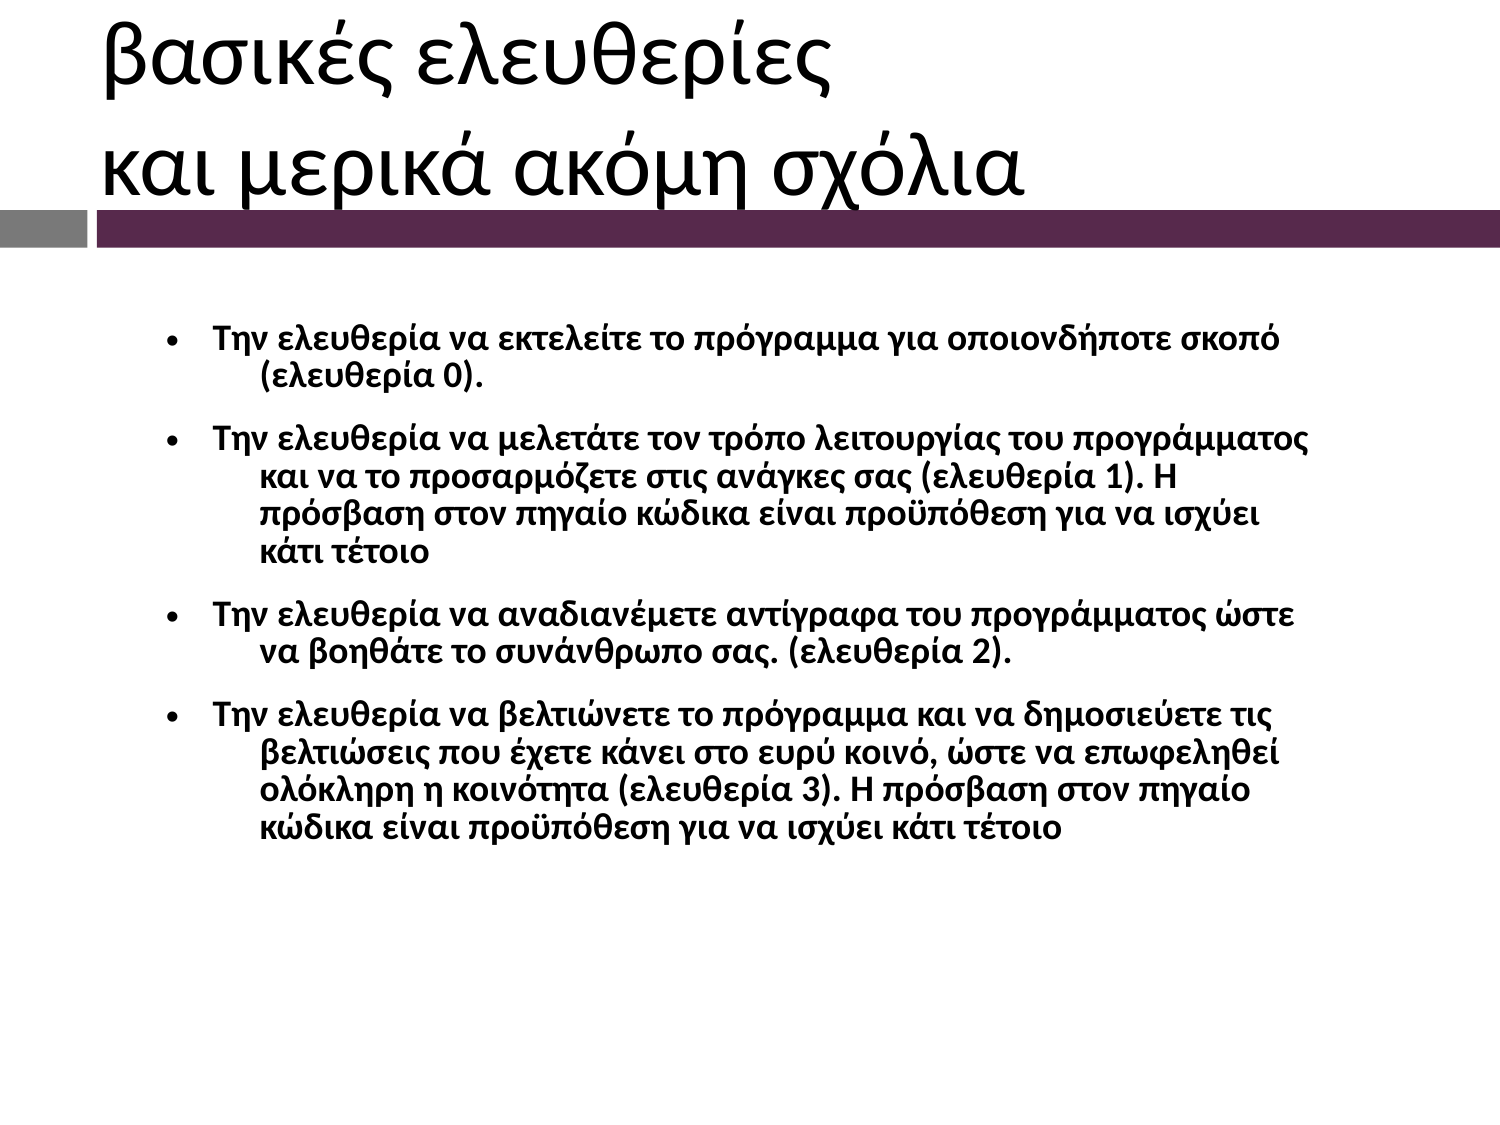

# βασικές ελευθερίες και μερικά ακόμη σχόλια
Την ελευθερία να εκτελείτε το πρόγραμμα για οποιονδήποτε σκοπό (ελευθερία 0).
Την ελευθερία να μελετάτε τον τρόπο λειτουργίας του προγράμματος και να το προσαρμόζετε στις ανάγκες σας (ελευθερία 1). Η πρόσβαση στον πηγαίο κώδικα είναι προϋπόθεση για να ισχύει κάτι τέτοιο
Την ελευθερία να αναδιανέμετε αντίγραφα του προγράμματος ώστε να βοηθάτε το συνάνθρωπο σας. (ελευθερία 2).
Την ελευθερία να βελτιώνετε το πρόγραμμα και να δημοσιεύετε τις βελτιώσεις που έχετε κάνει στο ευρύ κοινό, ώστε να επωφεληθεί ολόκληρη η κοινότητα (ελευθερία 3). Η πρόσβαση στον πηγαίο κώδικα είναι προϋπόθεση για να ισχύει κάτι τέτοιο